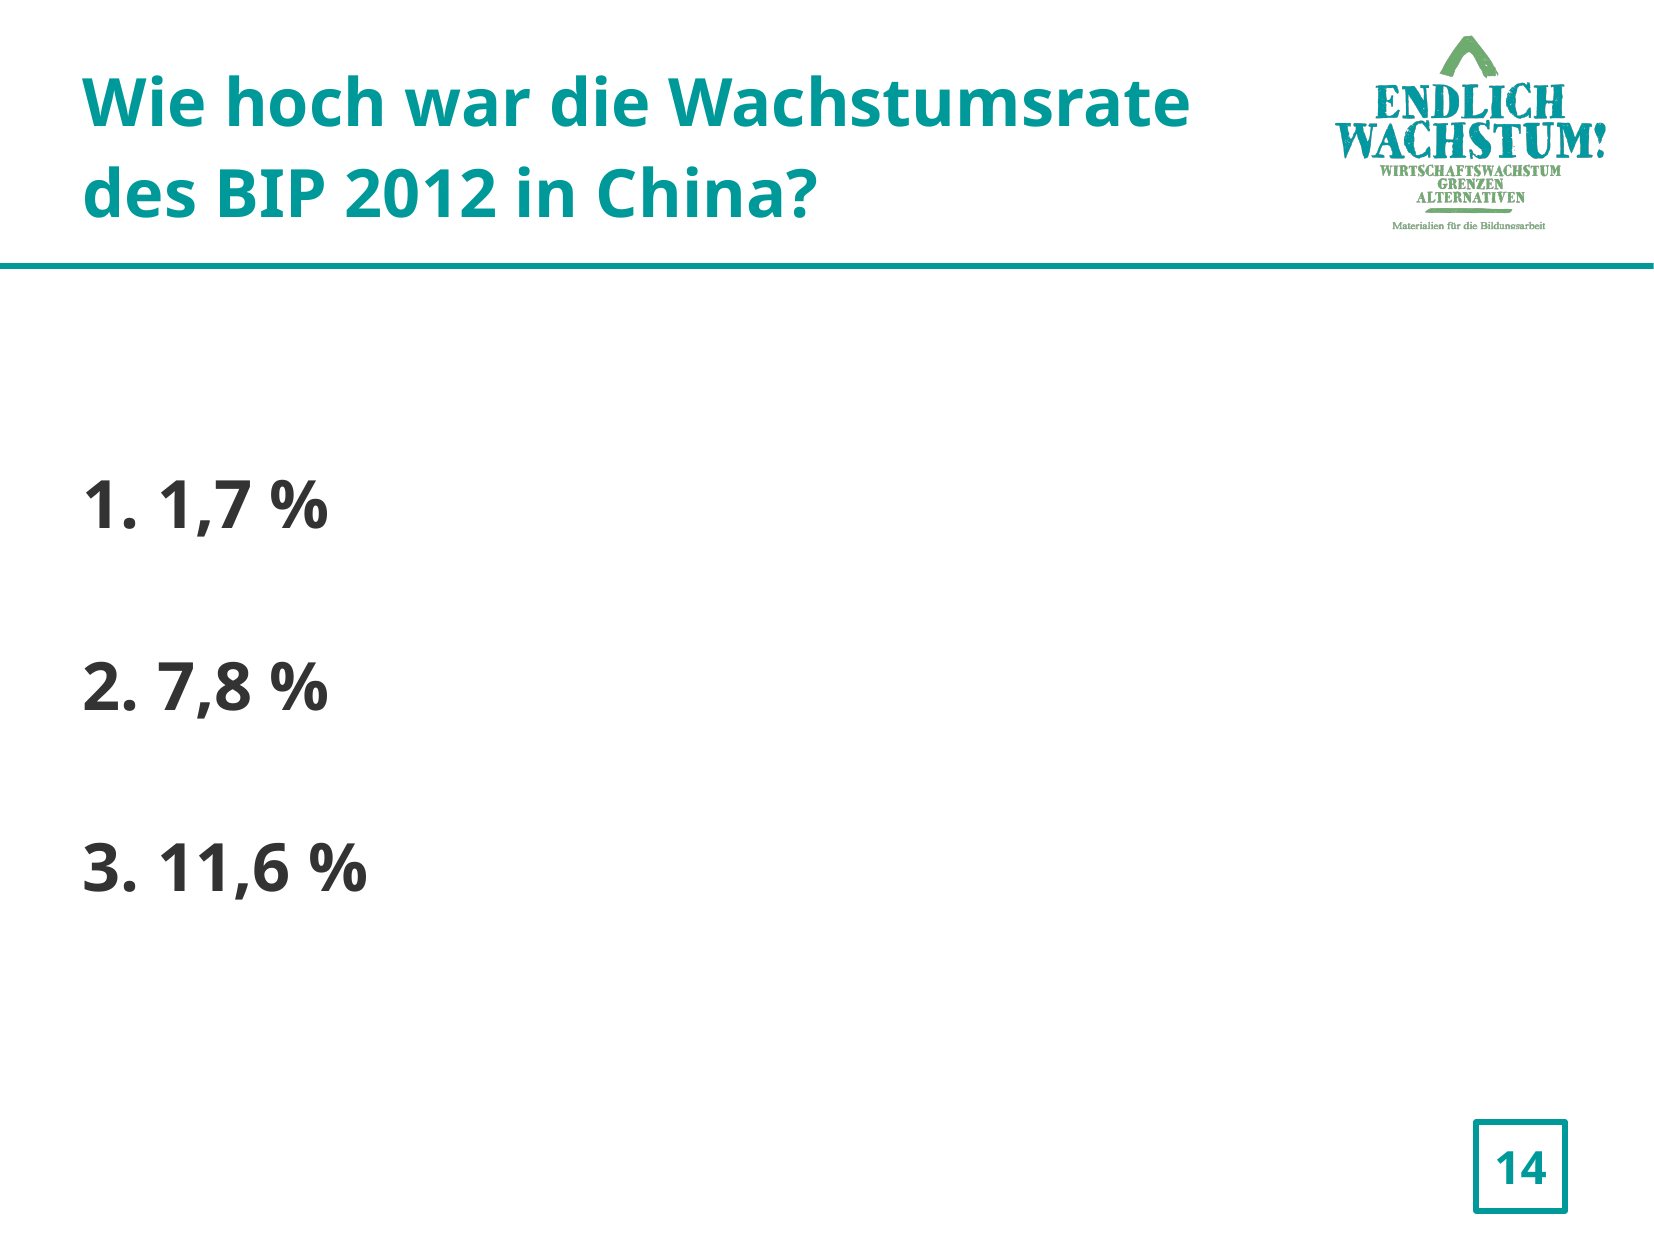

# Wie hoch war die Wachstumsrate des BIP 2012 in China?
1. 1,7 %
2. 7,8 %
3. 11,6 %
14